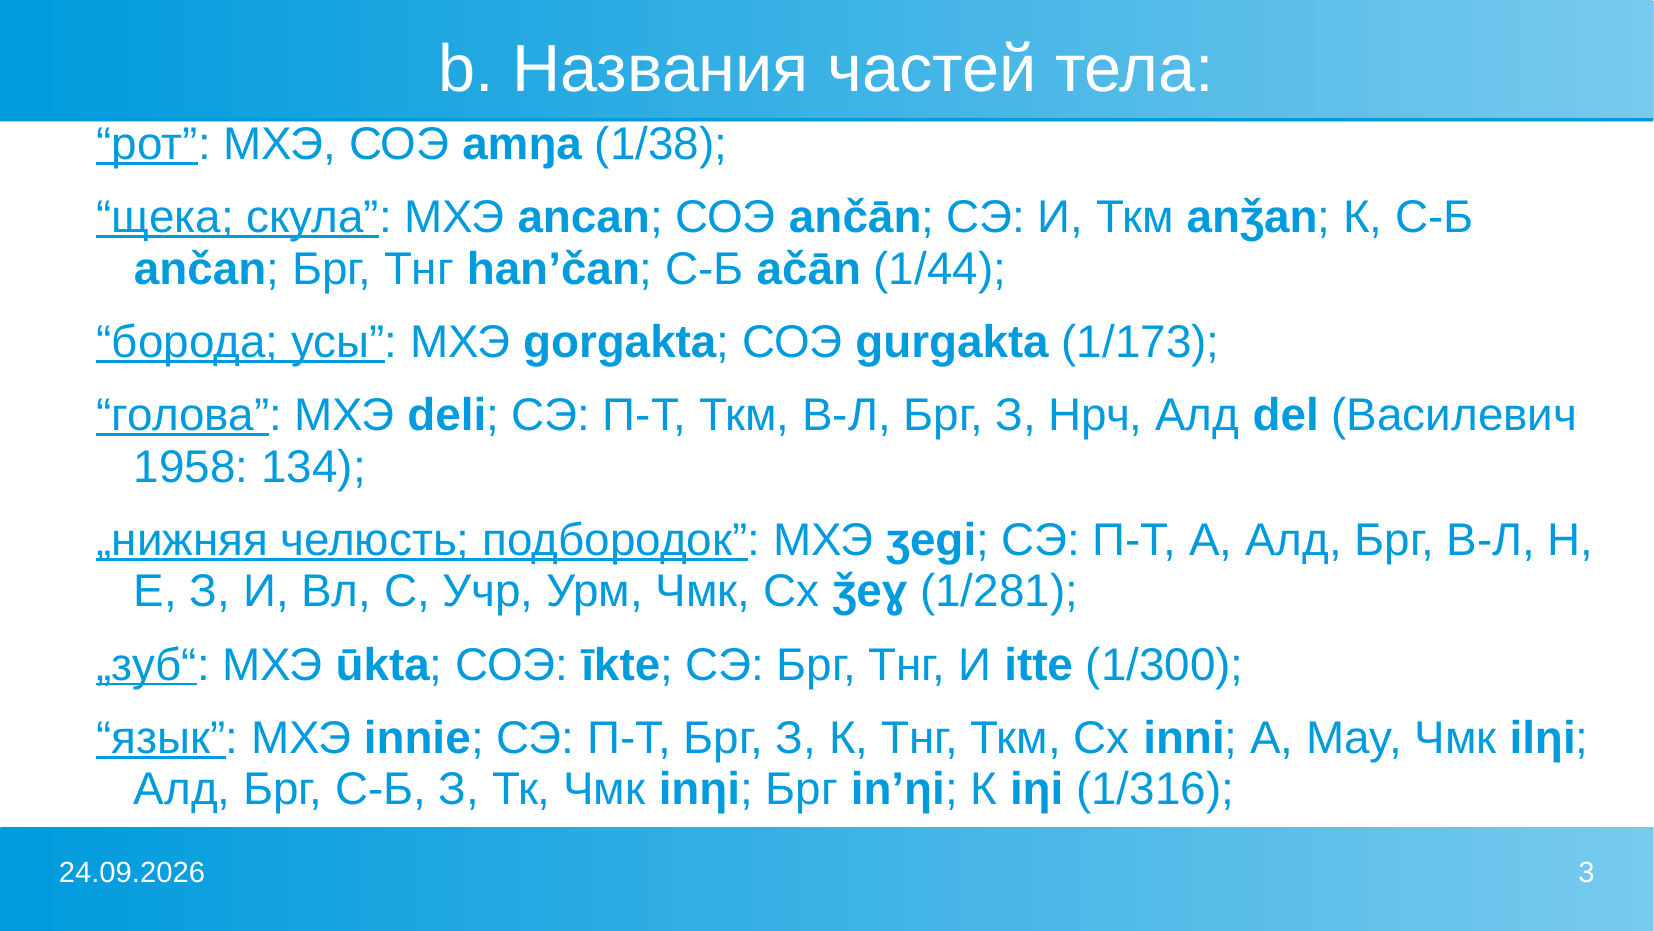

# b. Названия частей тела:
“рот”: МХЭ, СОЭ amŋa (1/38);
“щека; скула”: МХЭ ancan; СОЭ ančān; СЭ: И, Ткм anǯan; К, С-Б ančan; Брг, Тнг han’čan; С-Б ačān (1/44);
“борода; усы”: МХЭ gorgakta; СОЭ gurgakta (1/173);
“голова”: МХЭ deli; СЭ: П-Т, Ткм, В-Л, Брг, З, Нрч, Алд del (Василевич 1958: 134);
„нижняя челюсть; подбородок”: МХЭ ʒegi; СЭ: П-Т, А, Алд, Брг, В-Л, Н, Е, З, И, Вл, С, Учр, Урм, Чмк, Сх ǯeɣ (1/281);
„зуб“: МХЭ ūkta; СОЭ: īkte; СЭ: Брг, Тнг, И itte (1/300);
“язык”: МХЭ innie; СЭ: П-Т, Брг, З, К, Тнг, Ткм, Сх inni; А, May, Чмк ilƞi; Алд, Брг, С-Б, З, Тк, Чмк inƞi; Брг in’ƞi; К iƞi (1/316);
3